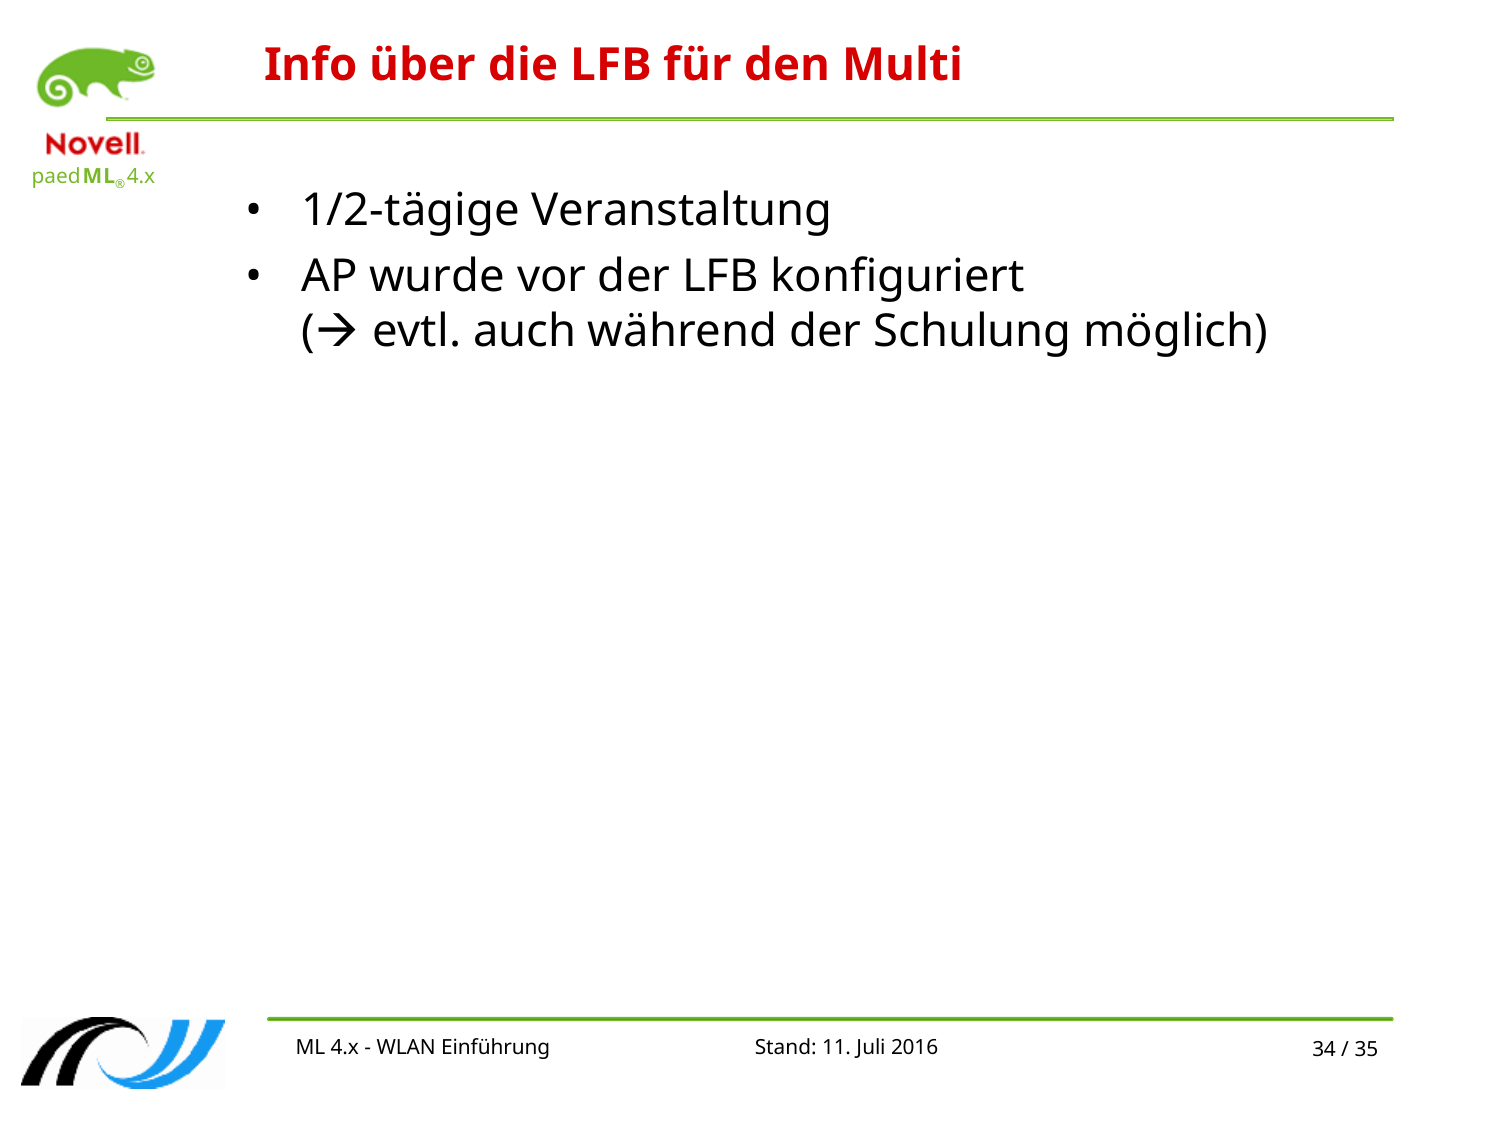

# Info über die LFB für den Multi
1/2-tägige Veranstaltung
AP wurde vor der LFB konfiguriert
( evtl. auch während der Schulung möglich)
ML 4.x - WLAN Einführung
11. Juli 2016
34